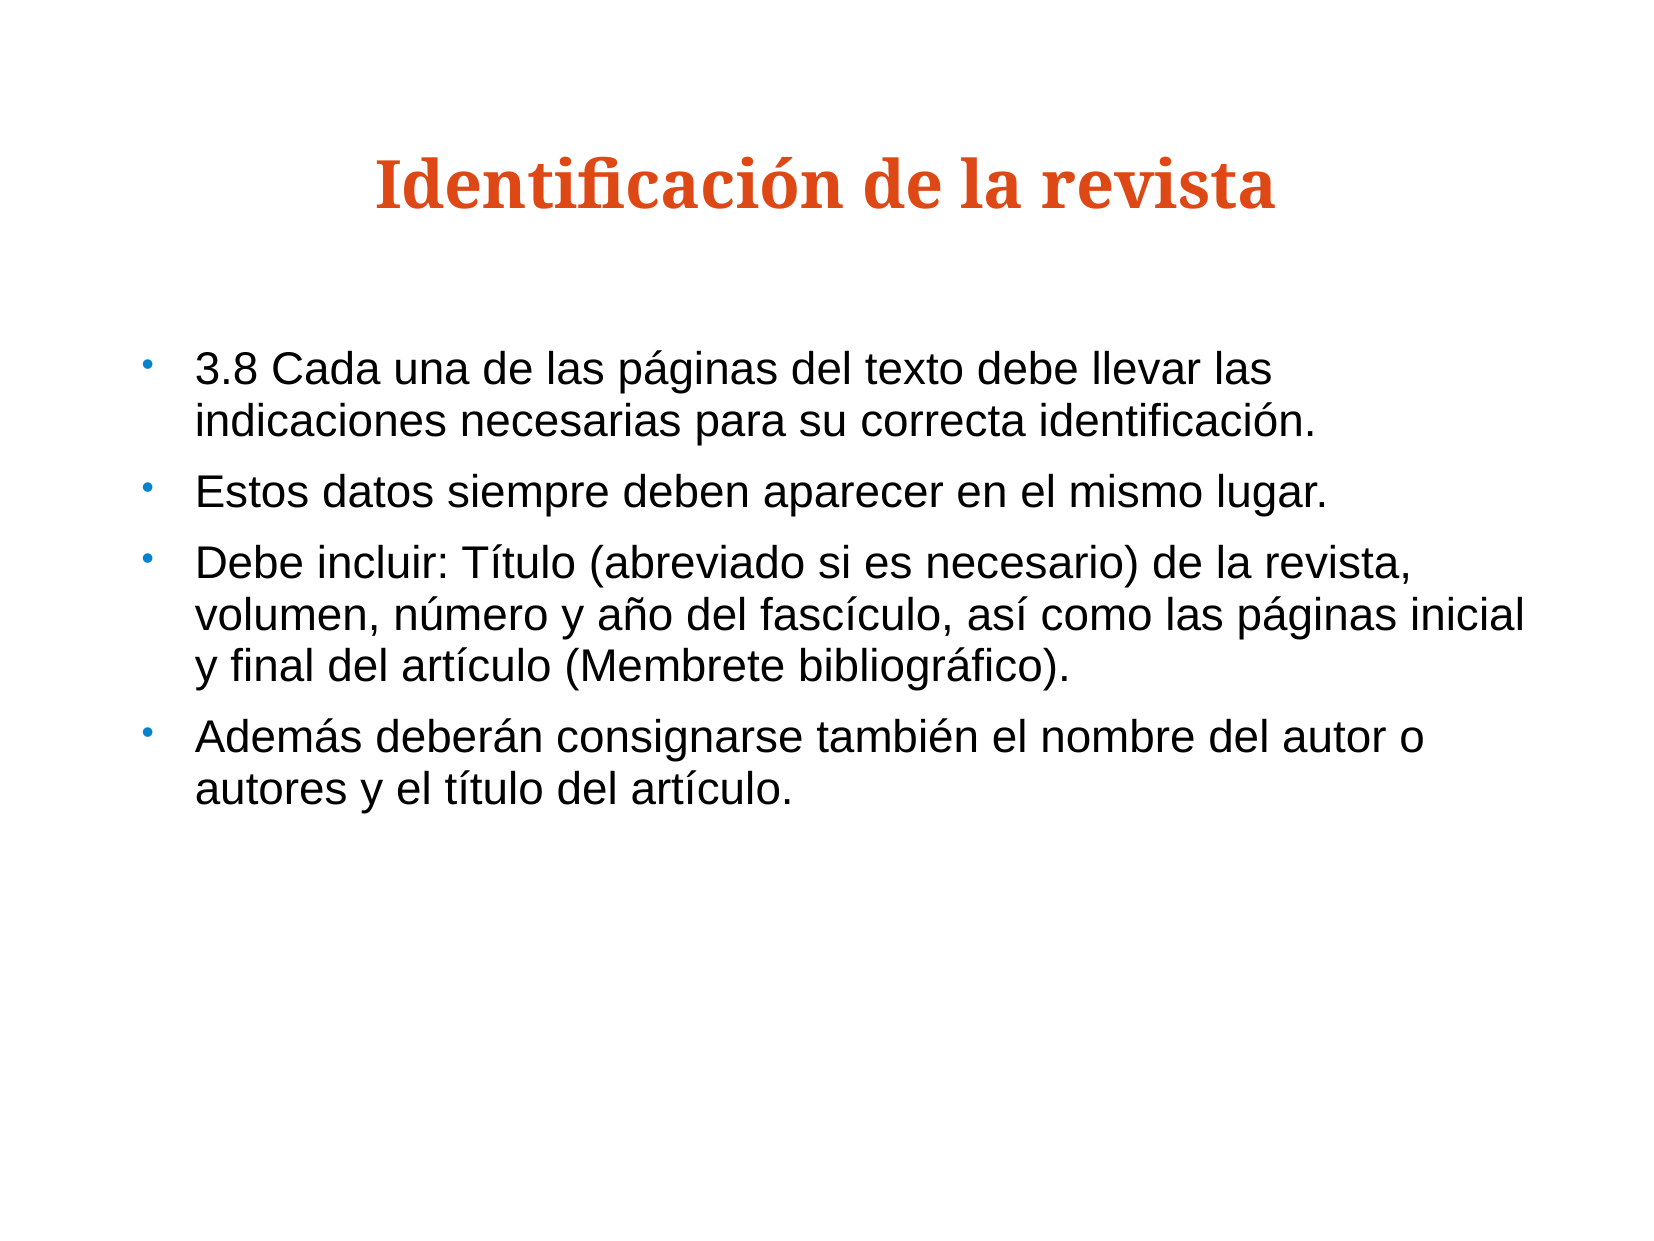

# Identificación de la revista
3.8 Cada una de las páginas del texto debe llevar las indicaciones necesarias para su correcta identificación.
Estos datos siempre deben aparecer en el mismo lugar.
Debe incluir: Título (abreviado si es necesario) de la revista, volumen, número y año del fascículo, así como las páginas inicial y final del artículo (Membrete bibliográfico).
Además deberán consignarse también el nombre del autor o autores y el título del artículo.